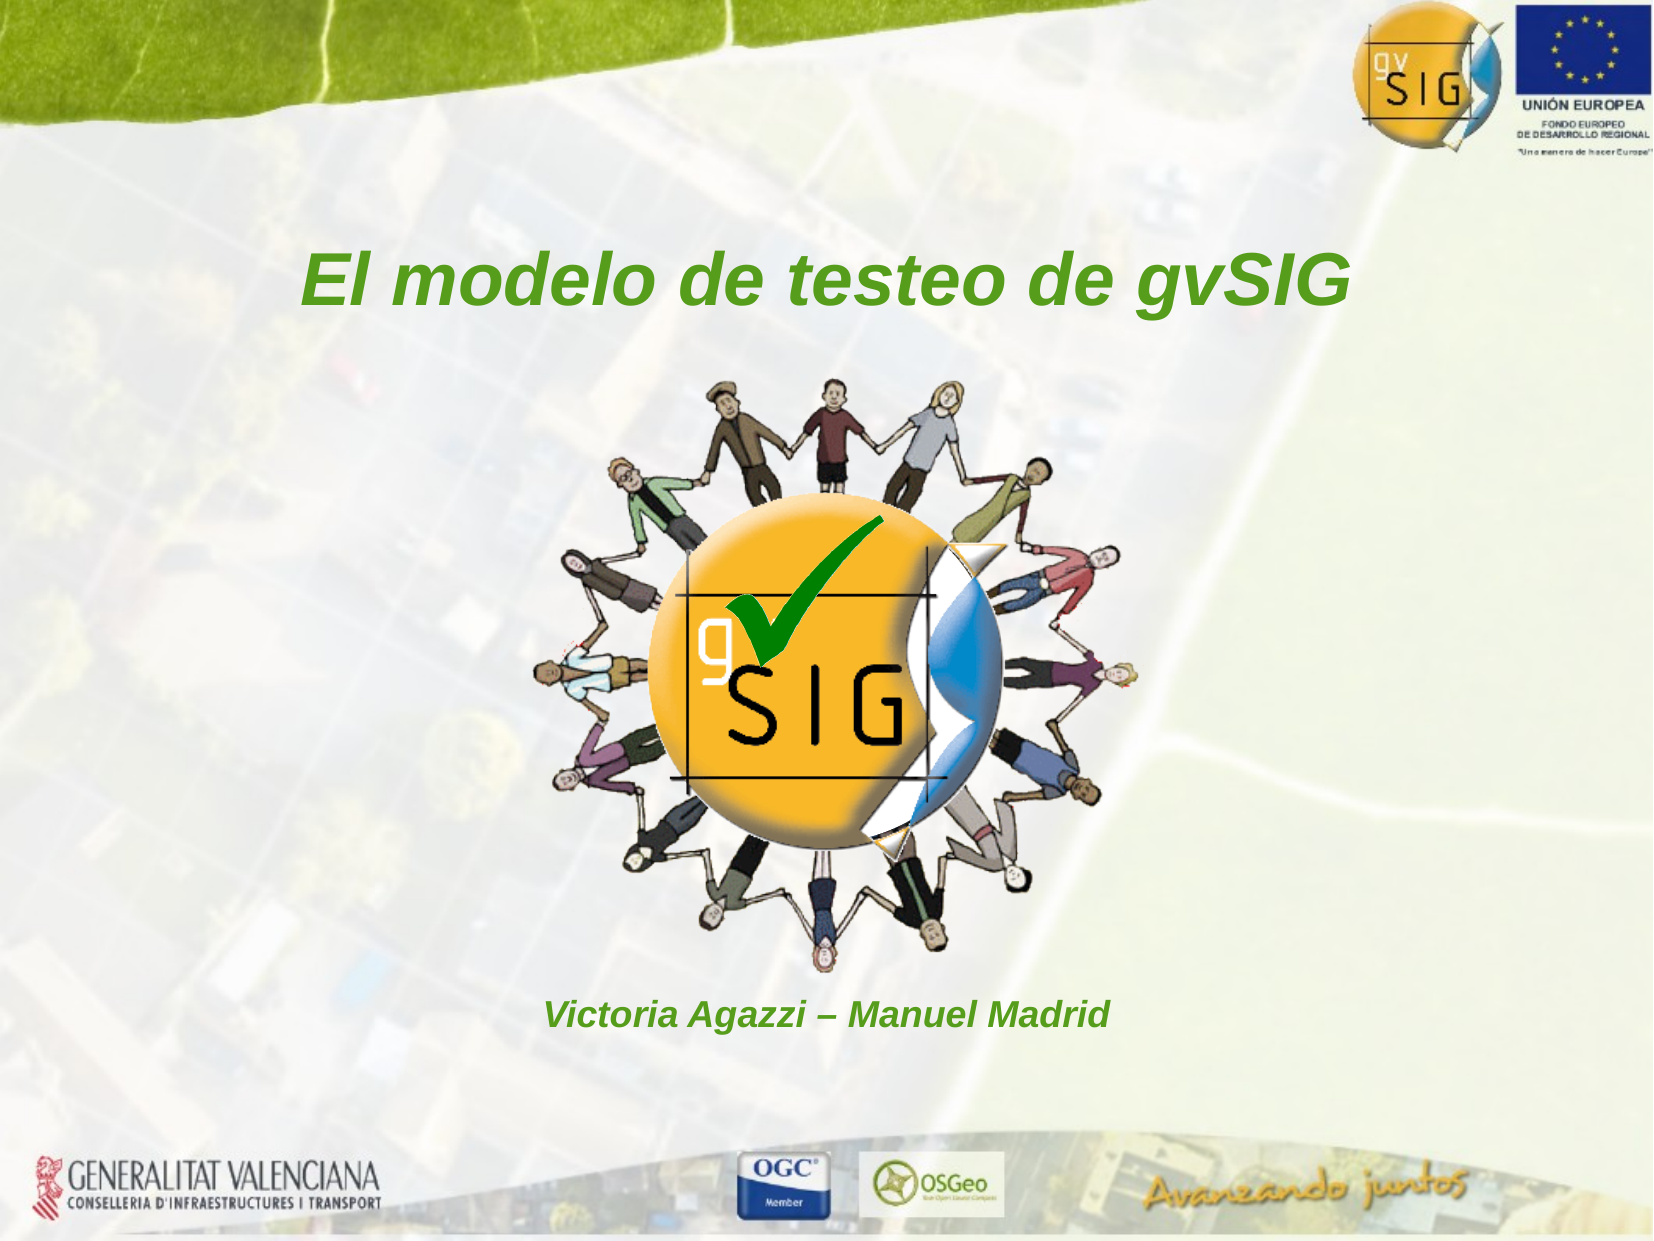

El modelo de testeo de gvSIG
Victoria Agazzi – Manuel Madrid